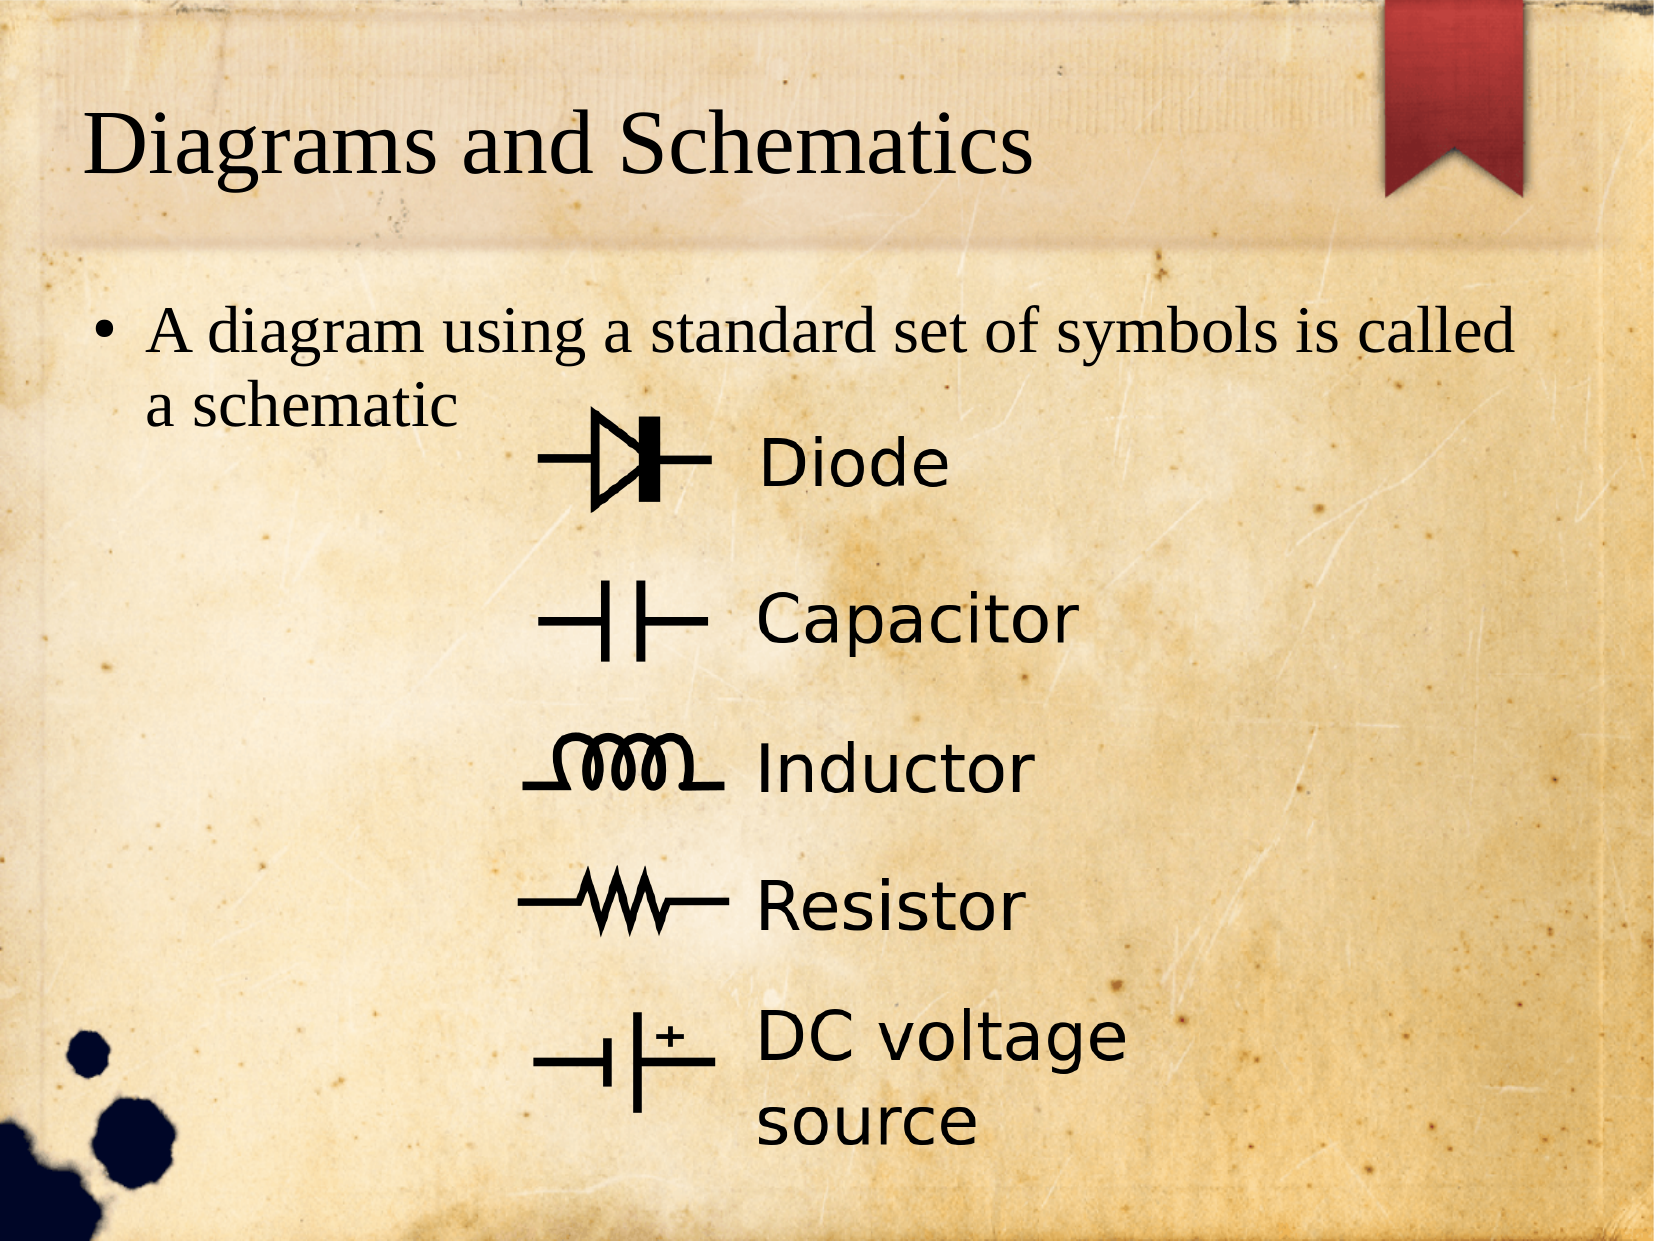

# Diagrams and Schematics
A diagram using a standard set of symbols is called a schematic